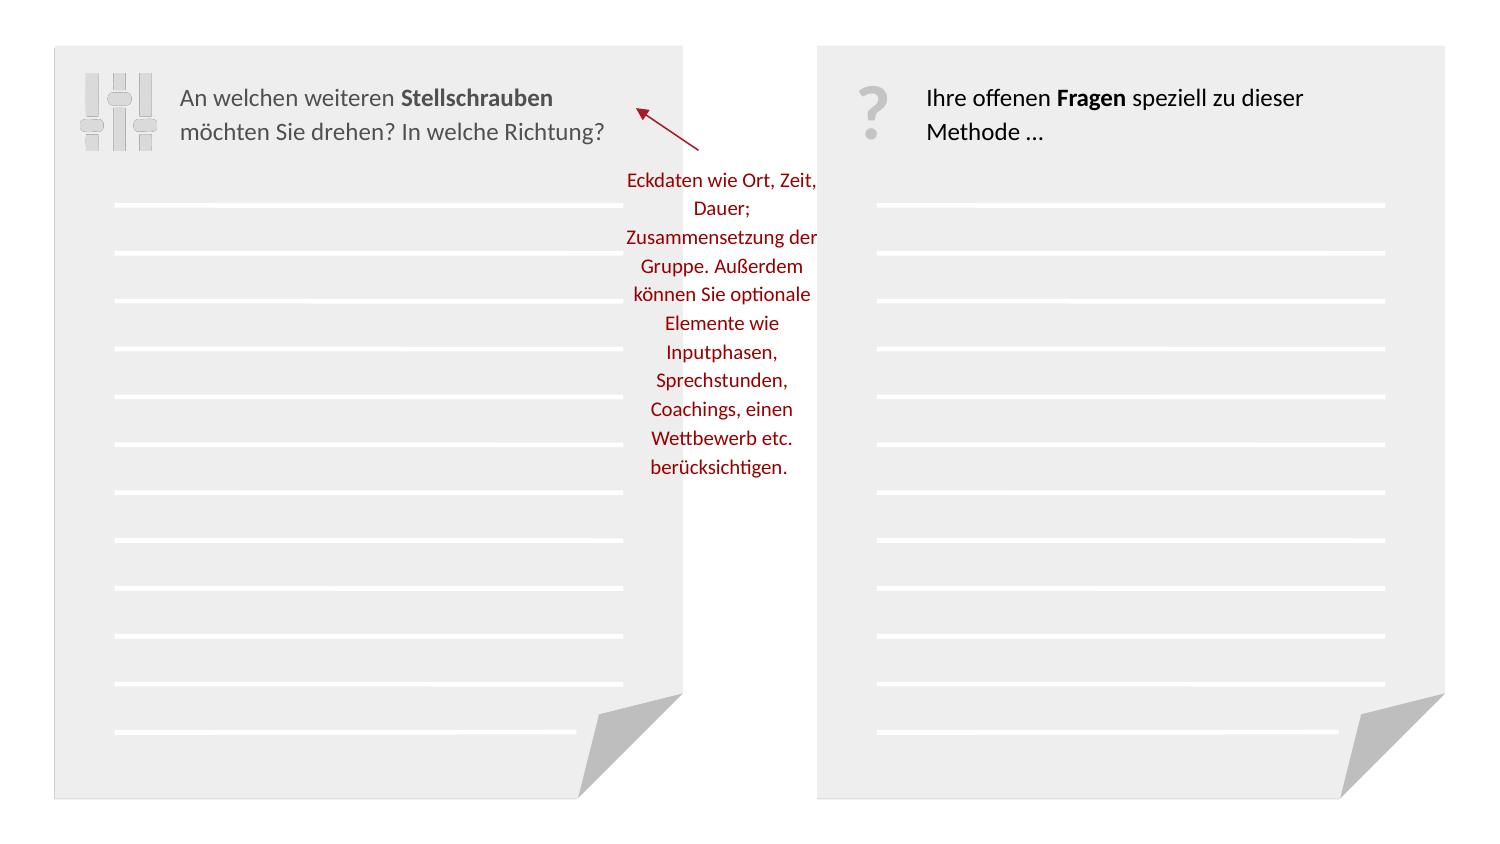

An welchen weiteren Stellschrauben möchten Sie drehen? In welche Richtung?
?
Ihre offenen Fragen speziell zu dieser Methode …
Eckdaten wie Ort, Zeit, Dauer; Zusammensetzung der Gruppe. Außerdem können Sie optionale Elemente wie Inputphasen, Sprechstunden, Coachings, einen Wettbewerb etc. berücksichtigen.